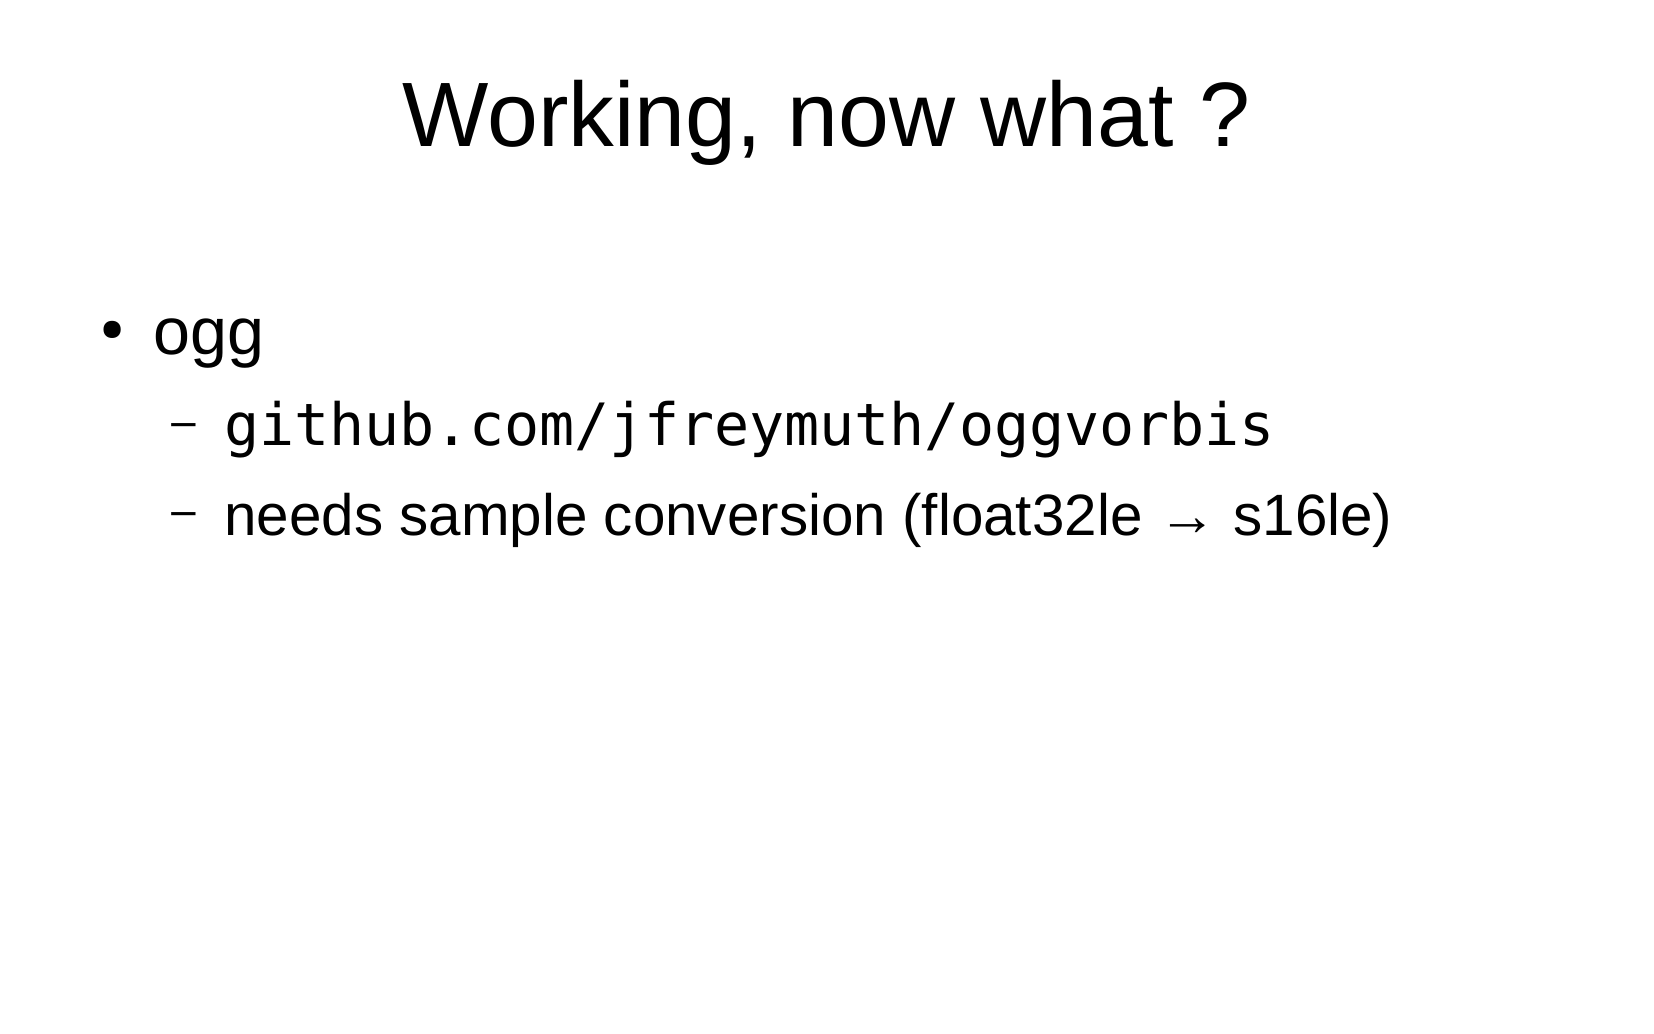

# Working, now what ?
ogg
github.com/jfreymuth/oggvorbis
needs sample conversion (float32le → s16le)